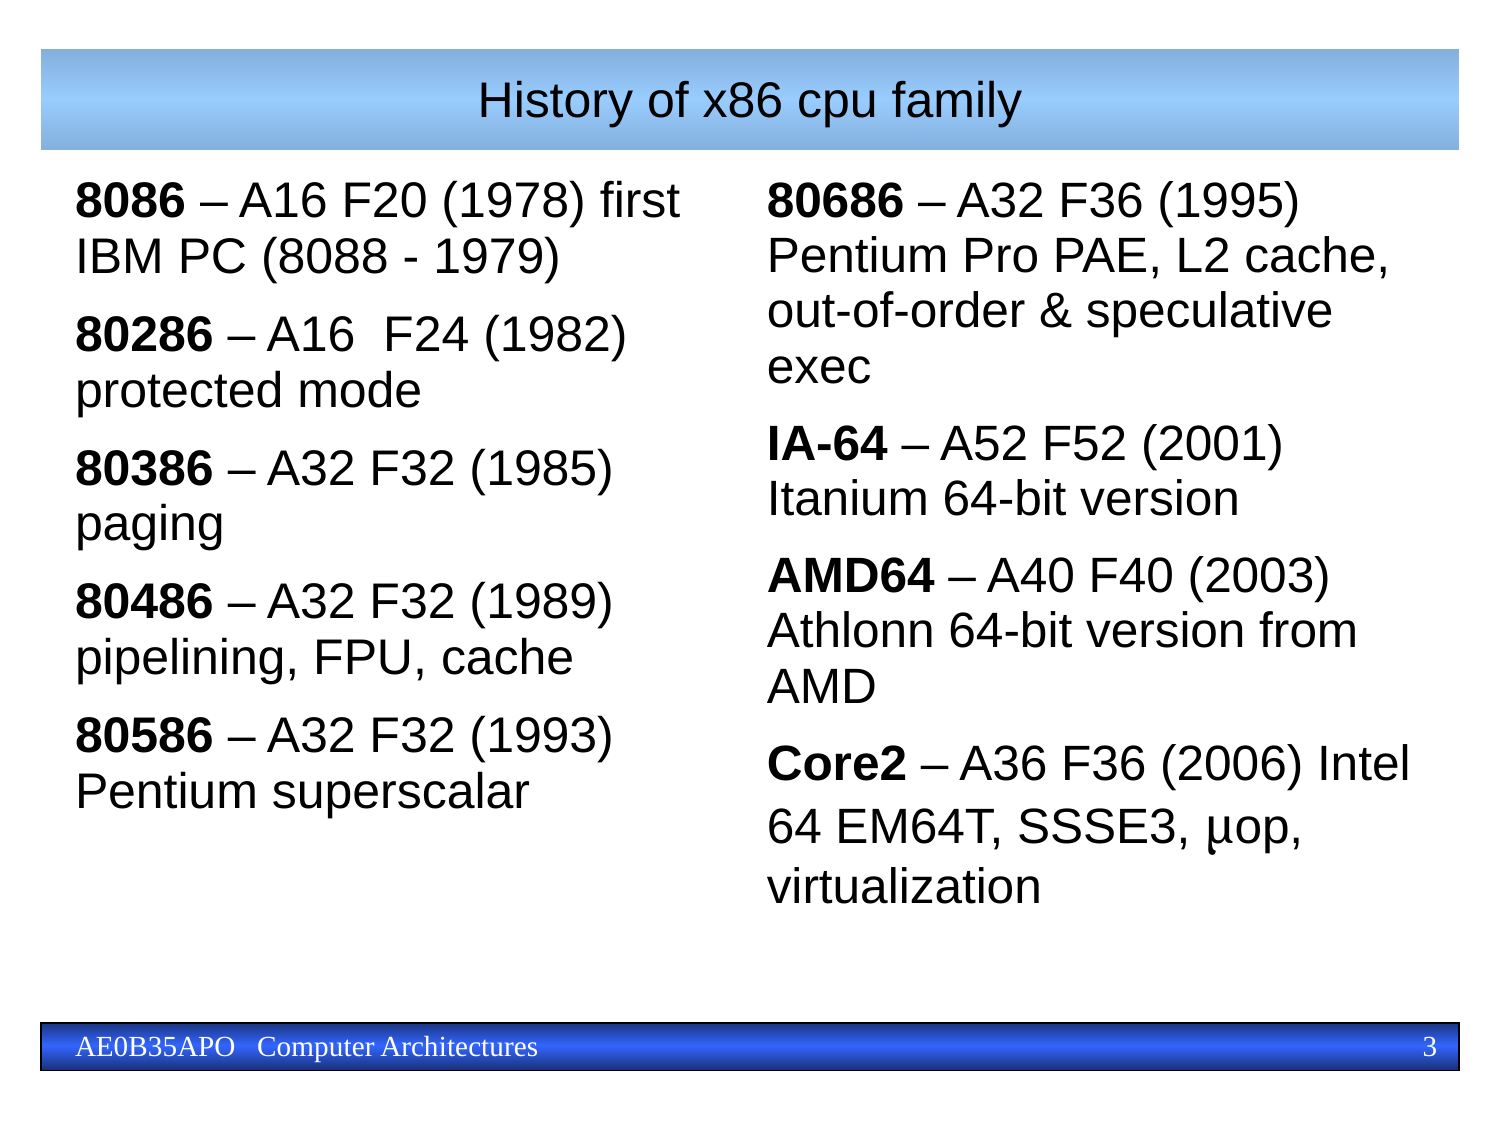

# History of x86 cpu family
8086 – A16 F20 (1978) first IBM PC (8088 - 1979)
80286 – A16 F24 (1982) protected mode
80386 – A32 F32 (1985) paging
80486 – A32 F32 (1989) pipelining, FPU, cache
80586 – A32 F32 (1993) Pentium superscalar
80686 – A32 F36 (1995) Pentium Pro PAE, L2 cache, out-of-order & speculative exec
IA-64 – A52 F52 (2001) Itanium 64-bit version
AMD64 – A40 F40 (2003) Athlonn 64-bit version from AMD
Core2 – A36 F36 (2006) Intel 64 EM64T, SSSE3, μop, virtualization
AE0B35APO Computer Architectures
3